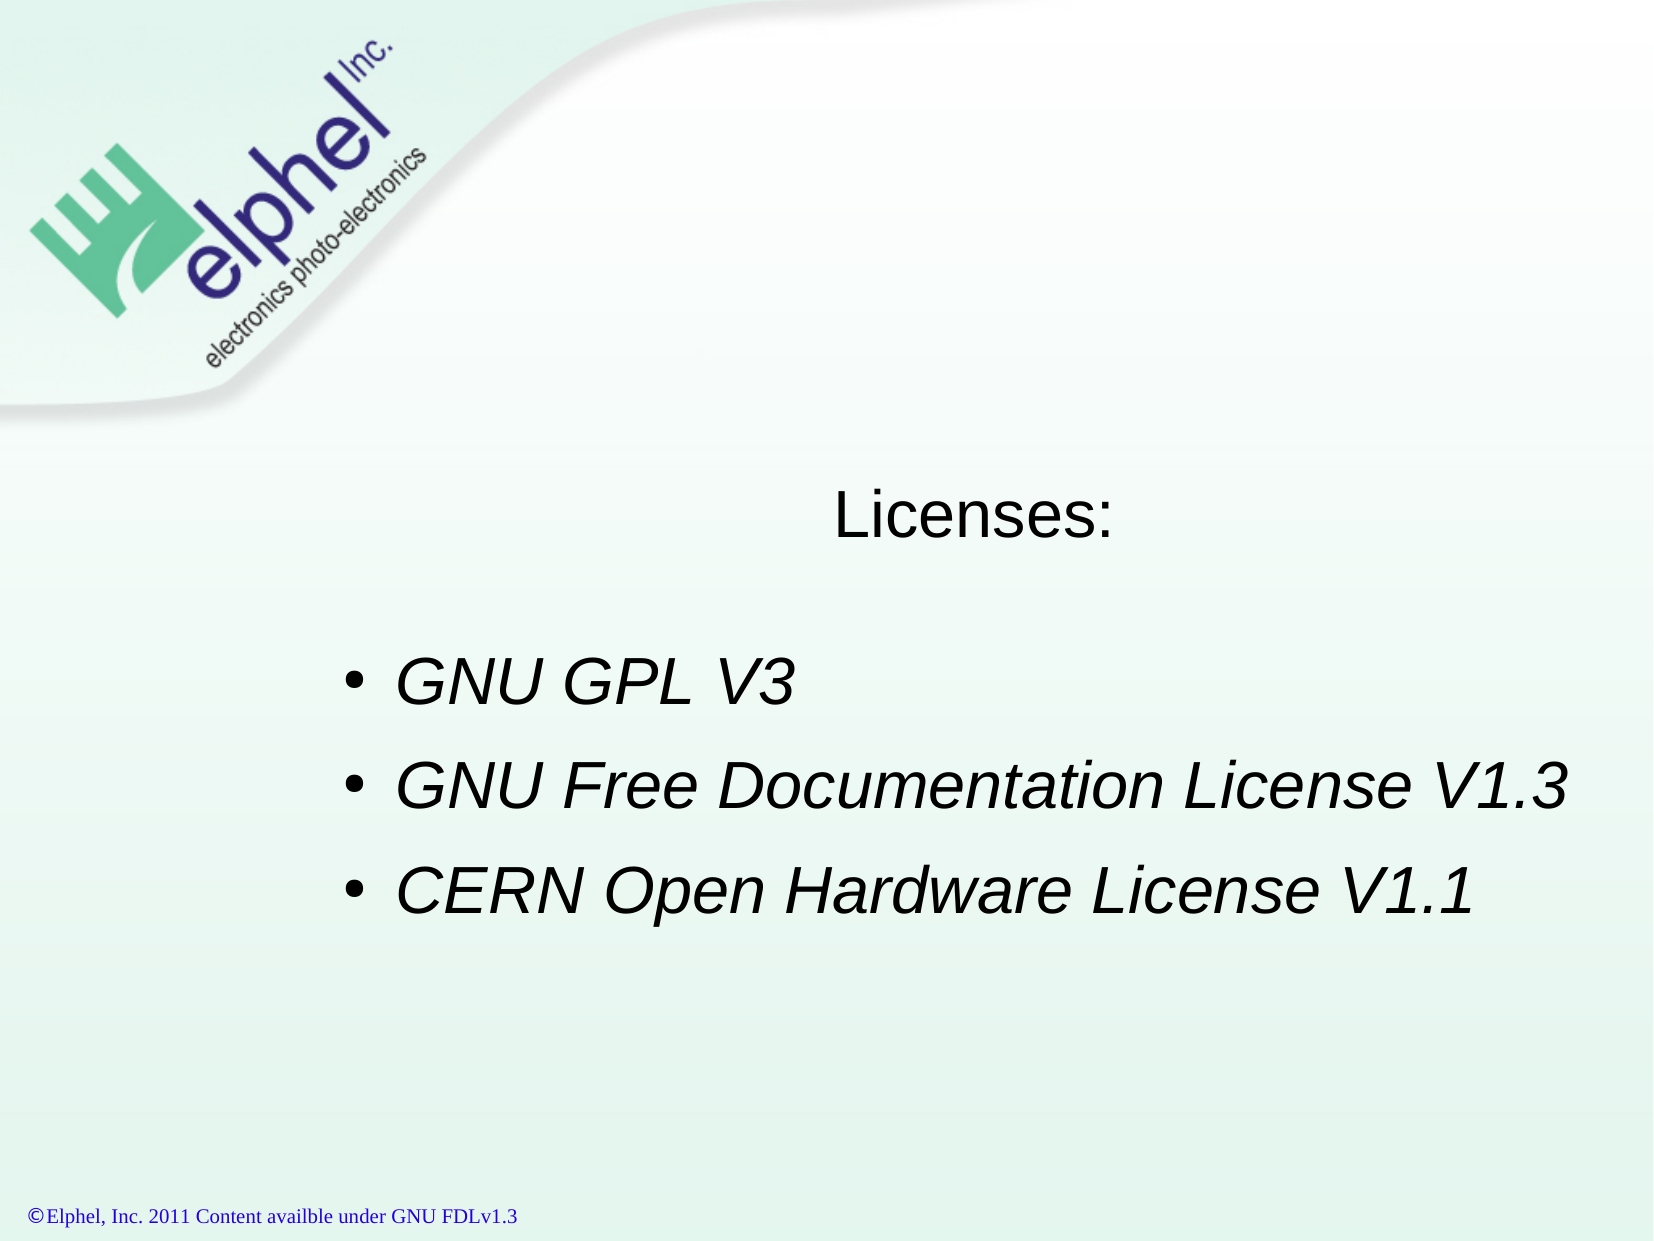

# Licenses:
GNU GPL V3
GNU Free Documentation License V1.3
CERN Open Hardware License V1.1